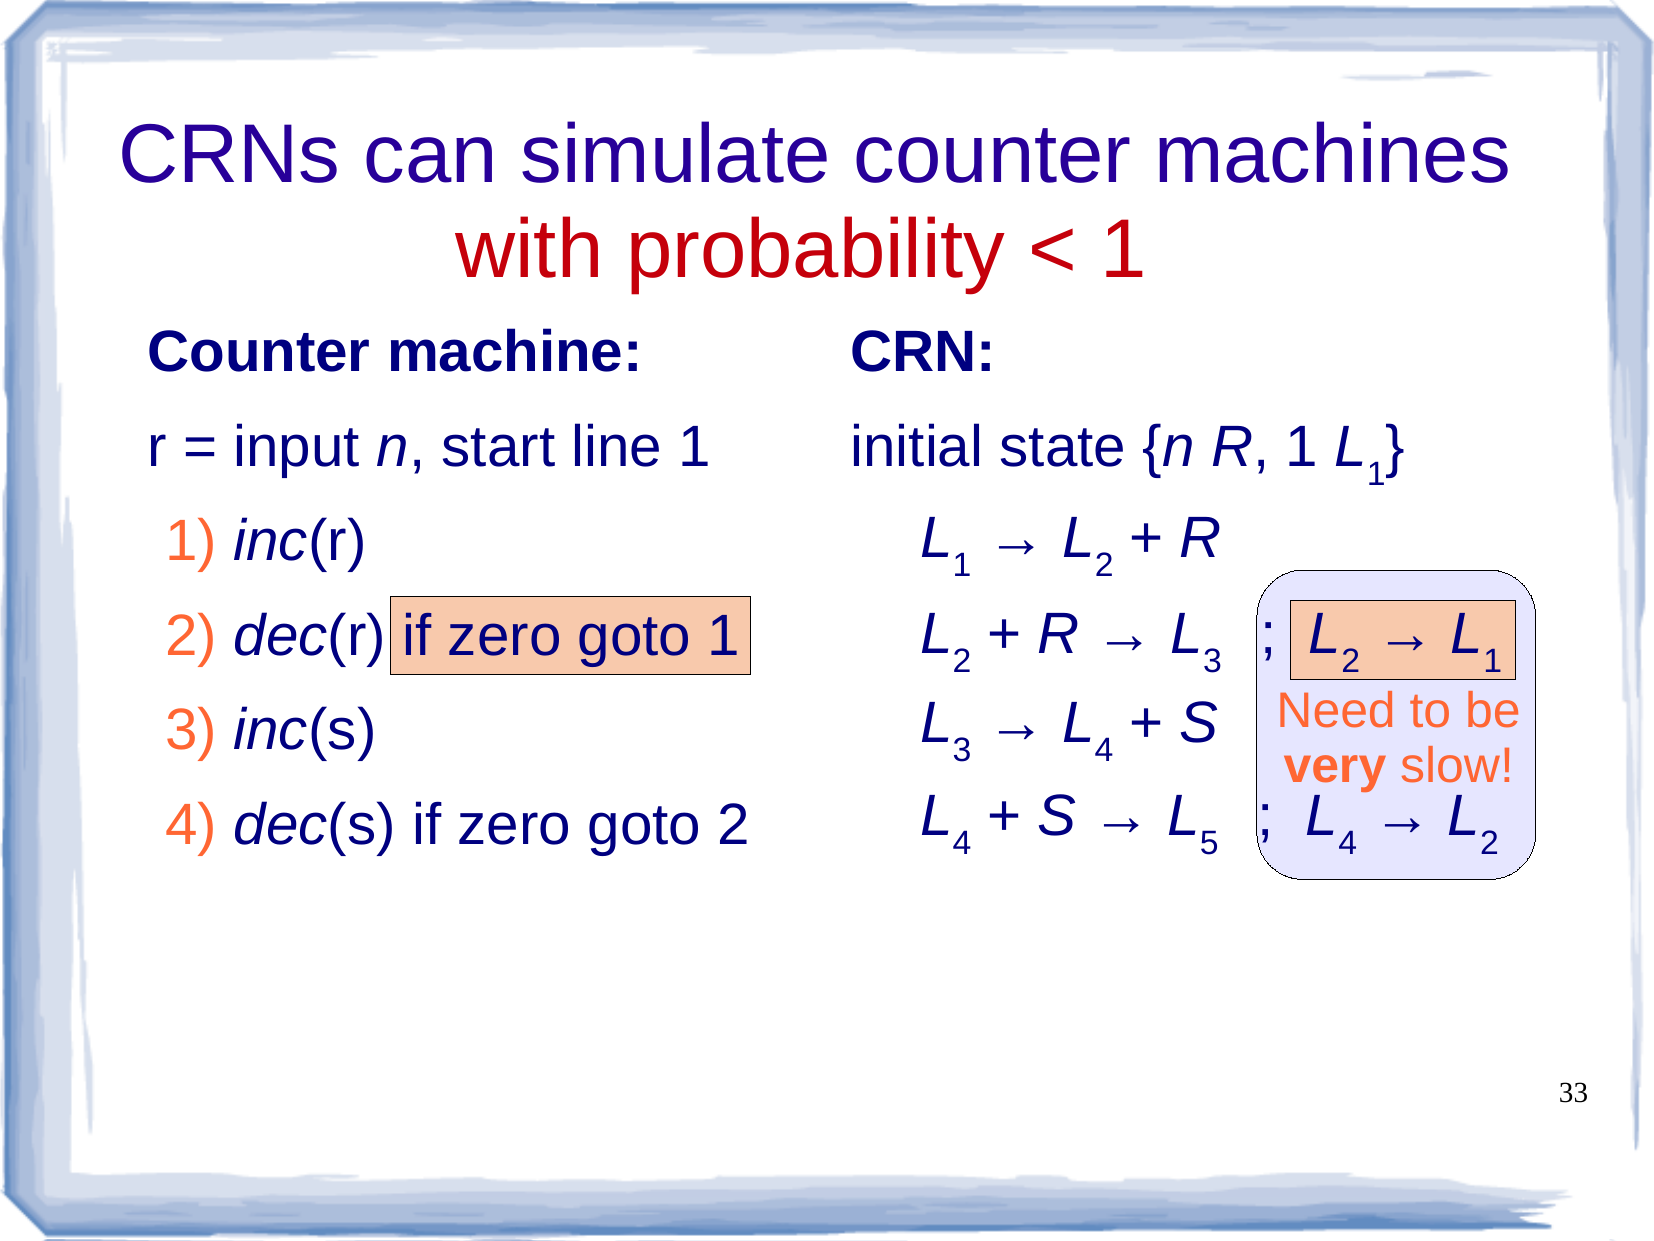

# CRNs can simulate counter machines
with probability < 1
Counter machine:
r = input n, start line 1
 inc(r)
 dec(r) if zero goto 1
 inc(s)
 dec(s) if zero goto 2
CRN:
initial state {n R, 1 L1}
L1 → L2 + R
; L2 → L1
L2 + R → L3
Need to be very slow!
L3 → L4 + S
L4 + S → L5
; L4 → L2
33